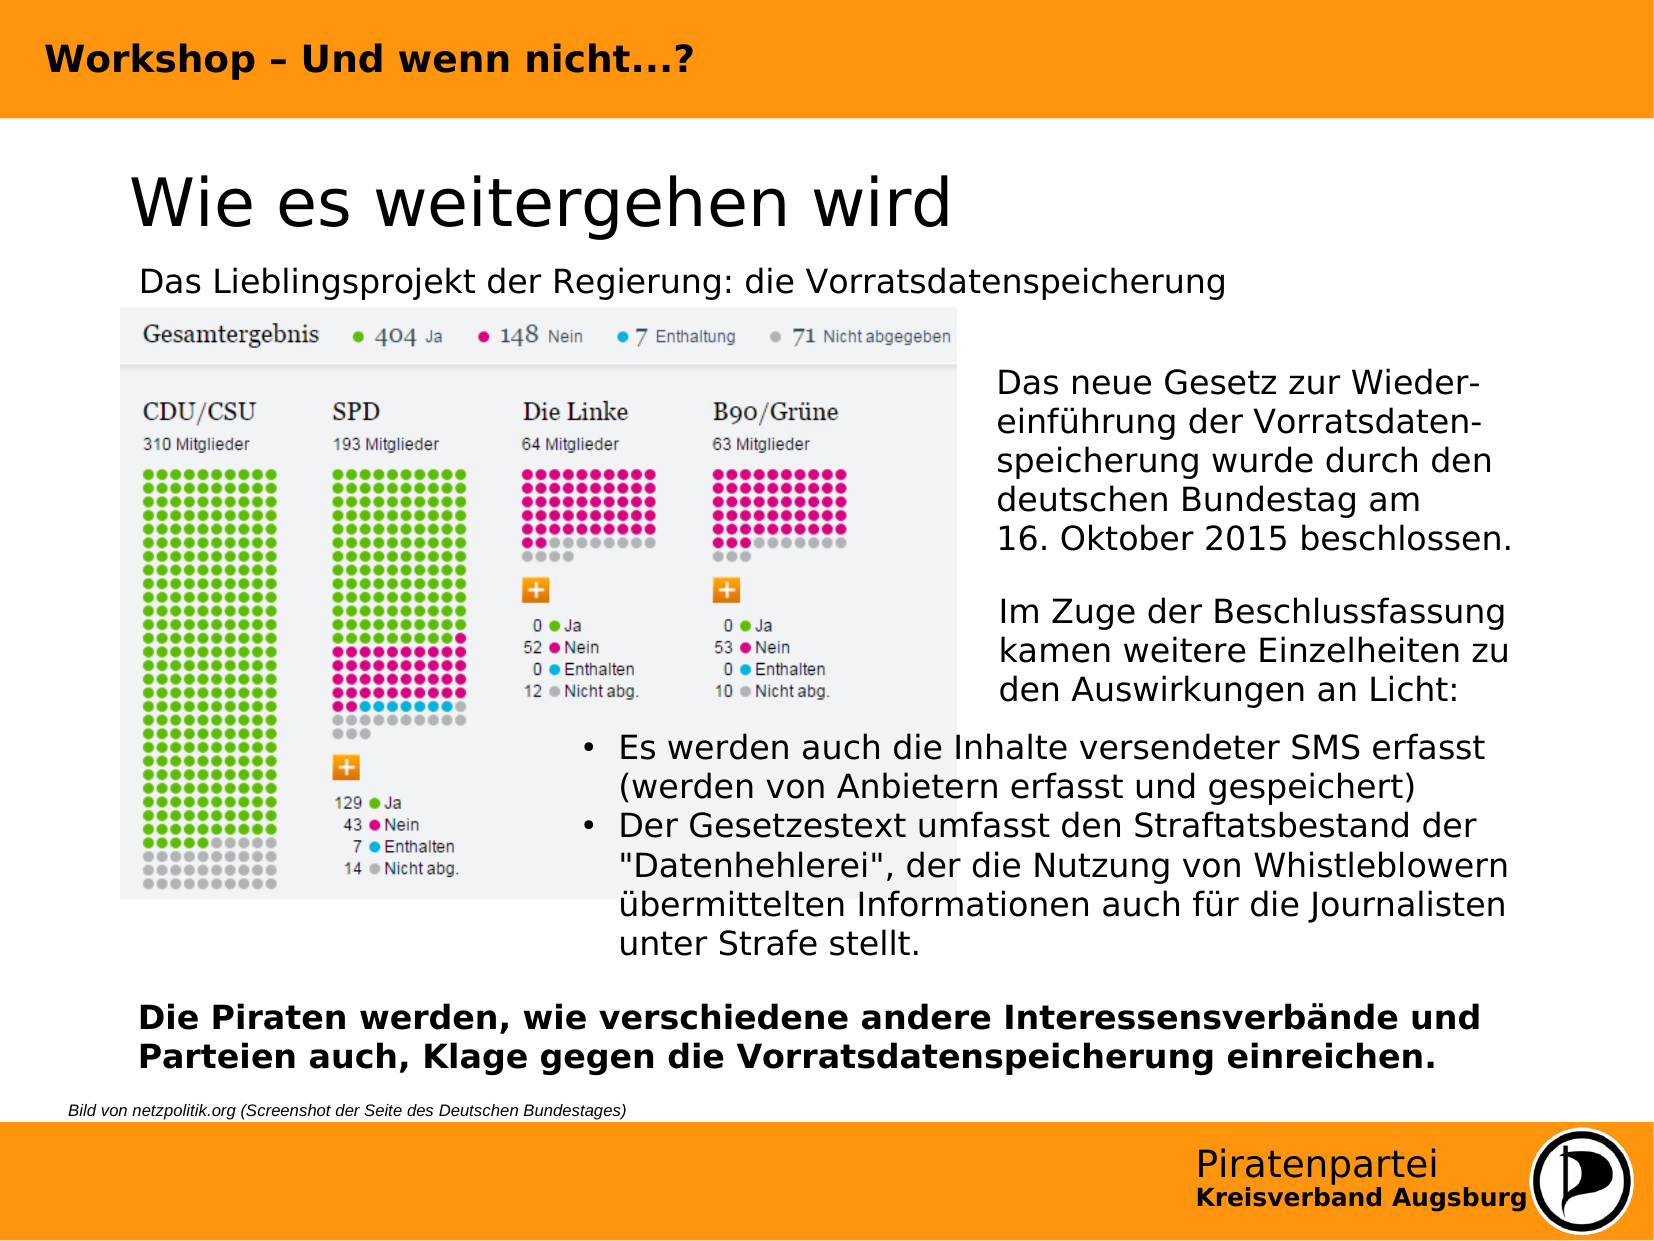

Workshop – Und wenn nicht...?
Wie es weitergehen wird
Das Lieblingsprojekt der Regierung: die Vorratsdatenspeicherung
Das neue Gesetz zur Wieder-einführung der Vorratsdaten-speicherung wurde durch den deutschen Bundestag am
16. Oktober 2015 beschlossen.
Im Zuge der Beschlussfassung kamen weitere Einzelheiten zu den Auswirkungen an Licht:
Es werden auch die Inhalte versendeter SMS erfasst
(werden von Anbietern erfasst und gespeichert)
Der Gesetzestext umfasst den Straftatsbestand der "Datenhehlerei", der die Nutzung von Whistleblowern übermittelten Informationen auch für die Journalisten unter Strafe stellt.
Die Piraten werden, wie verschiedene andere Interessensverbände und Parteien auch, Klage gegen die Vorratsdatenspeicherung einreichen.
Bild von netzpolitik.org (Screenshot der Seite des Deutschen Bundestages)